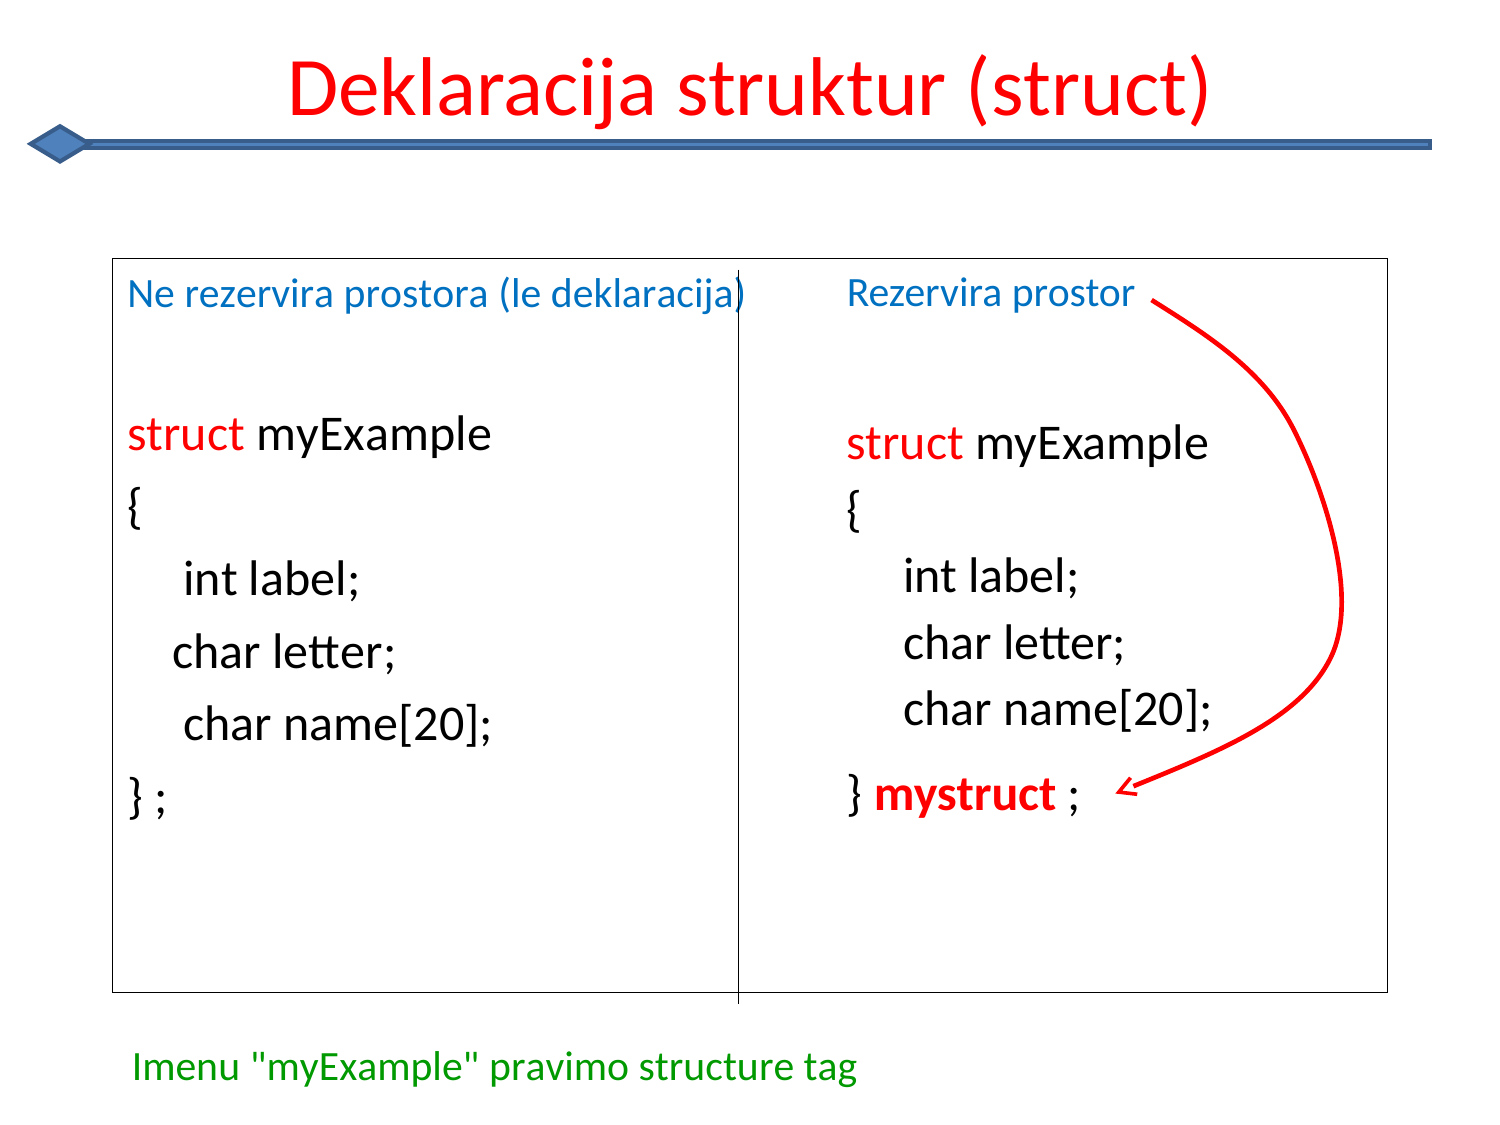

# Deklaracija struktur (struct)
Ne rezervira prostora (le deklaracija)
struct myExample
{
	int label;
 char letter;
	char name[20];
} ;
Rezervira prostor
struct myExample
{
	int label;
	char letter;
	char name[20];
} mystruct ;
Imenu "myExample" pravimo structure tag